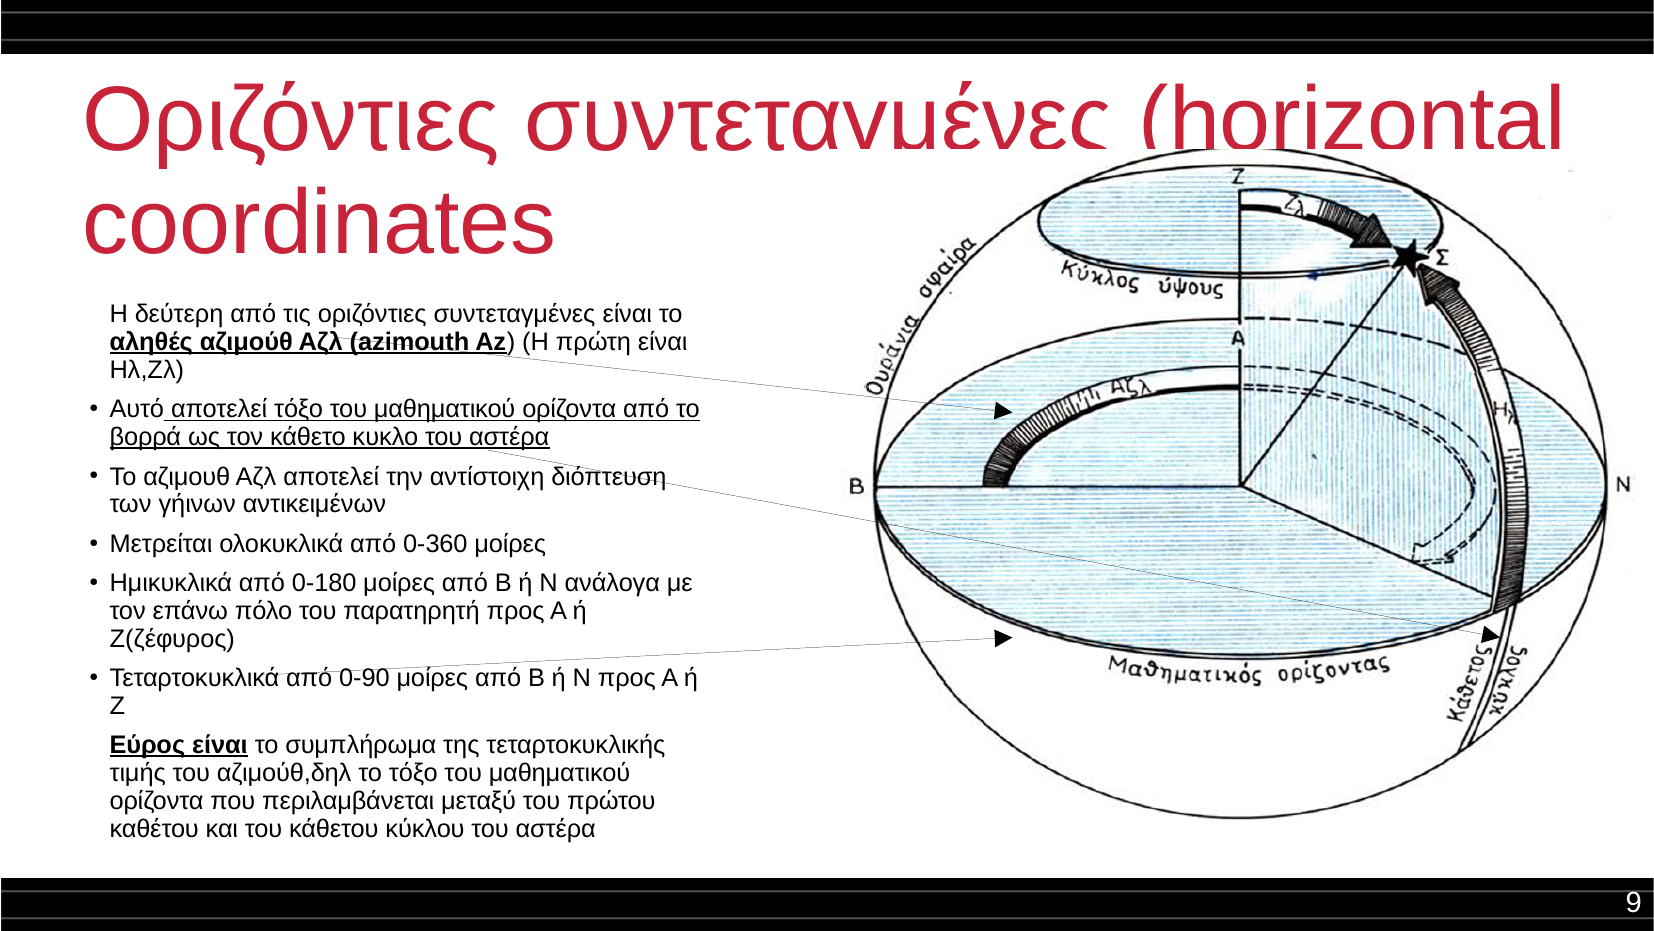

# Οριζόντιες συντεταγμένες (horizontal coordinates
Η δεύτερη από τις οριζόντιες συντεταγμένες είναι το αληθές αζιμούθ Αζλ (azimouth Az) (H πρώτη είναι Ηλ,Ζλ)
Αυτό αποτελεί τόξο του μαθηματικού ορίζοντα από το βορρά ως τον κάθετο κυκλο του αστέρα
Το αζιμουθ Αζλ αποτελεί την αντίστοιχη διόπτευση των γήινων αντικειμένων
Μετρείται ολοκυκλικά από 0-360 μοίρες
Ημικυκλικά από 0-180 μοίρες από Β ή Ν ανάλογα με τον επάνω πόλο του παρατηρητή προς Α ή Ζ(ζέφυρος)
Τεταρτοκυκλικά από 0-90 μοίρες από Β ή Ν προς Α ή Ζ
Εύρος είναι το συμπλήρωμα της τεταρτοκυκλικής τιμής του αζιμούθ,δηλ το τόξο του μαθηματικού ορίζοντα που περιλαμβάνεται μεταξύ του πρώτου καθέτου και του κάθετου κύκλου του αστέρα